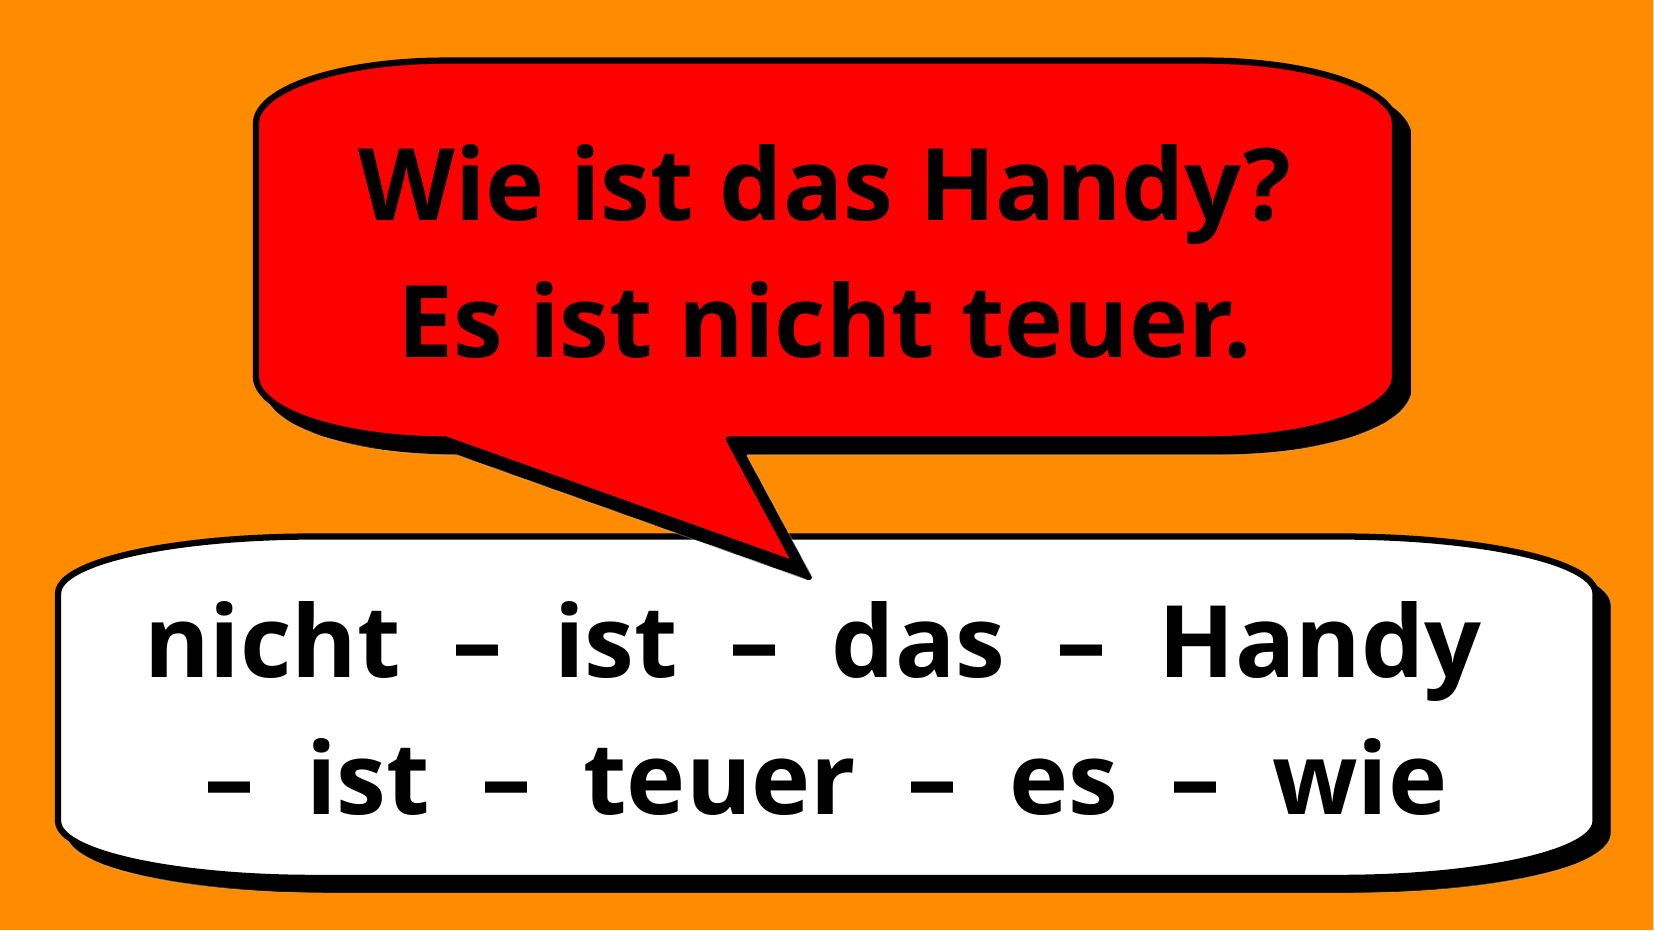

Wie ist das Handy?
Es ist nicht teuer.
nicht – ist – das – Handy – ist – teuer – es – wie